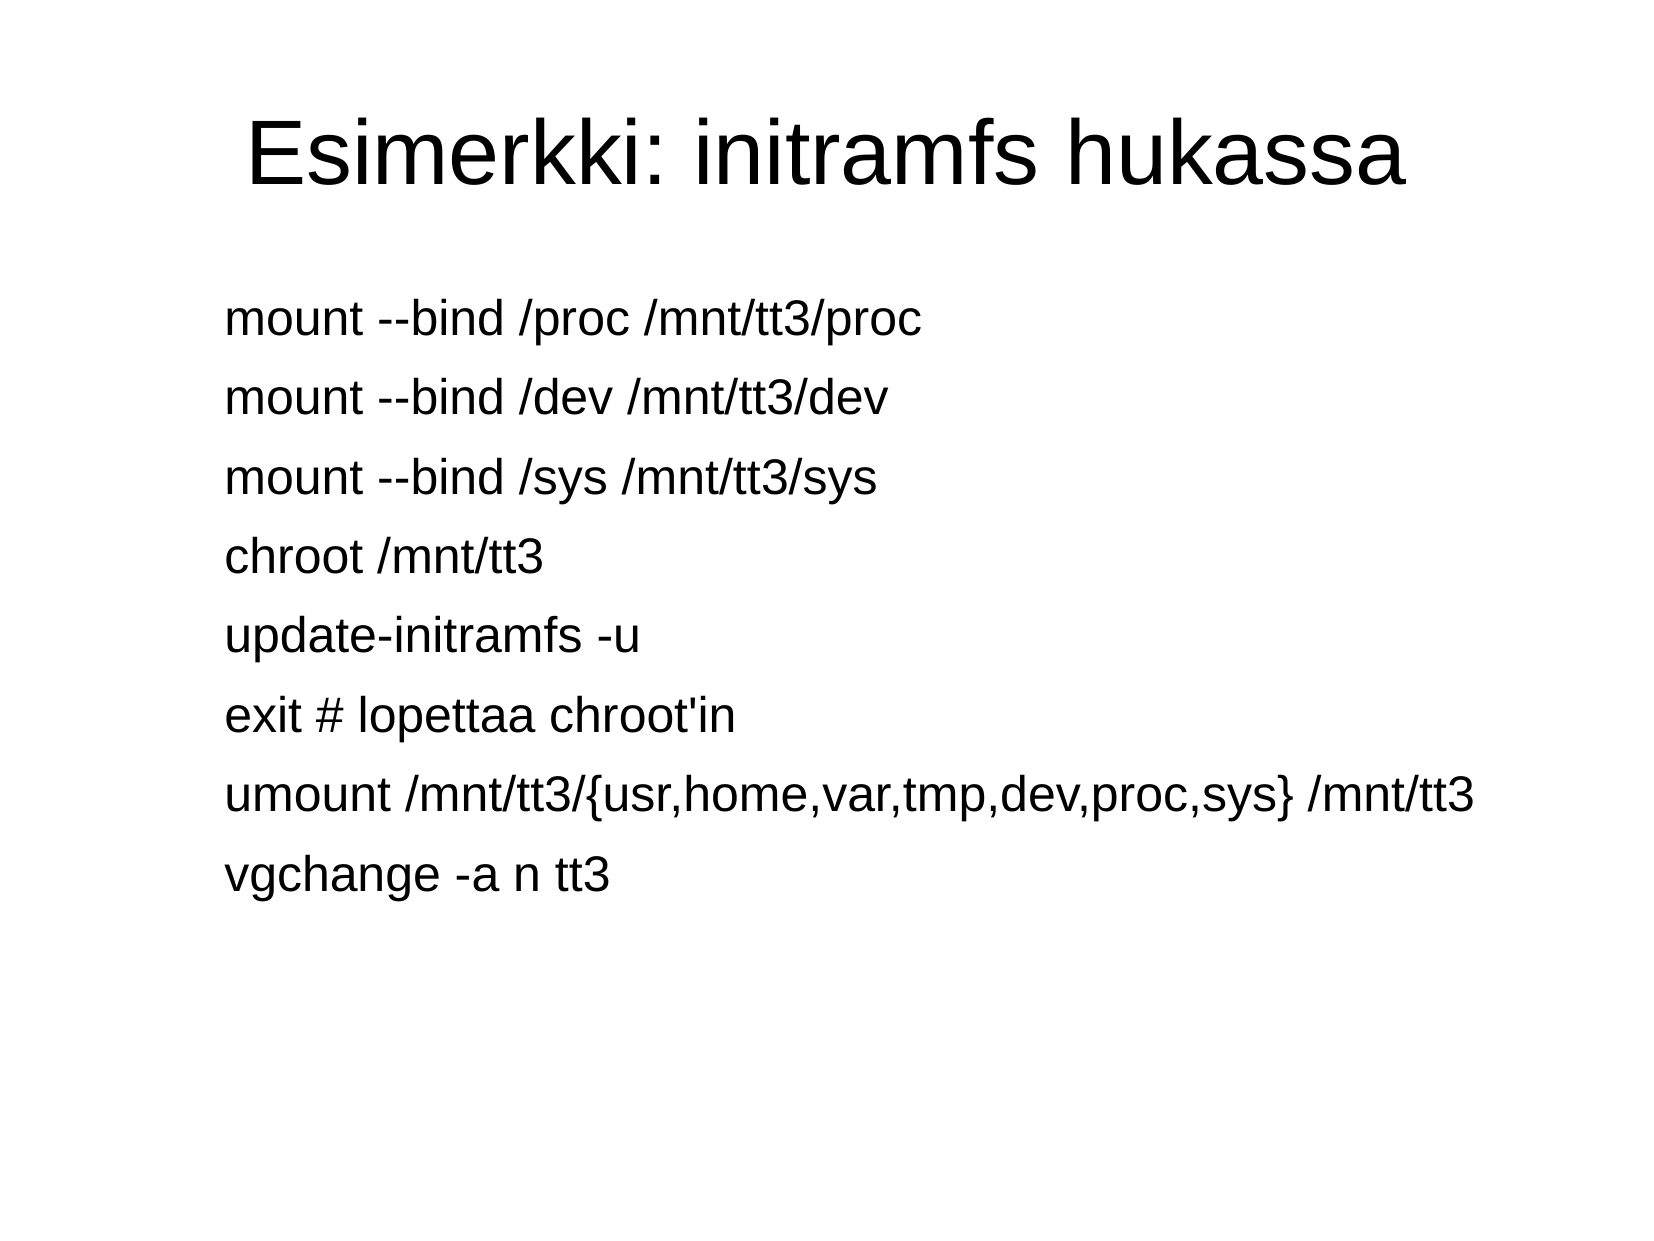

# Esimerkki: initramfs hukassa
mount --bind /proc /mnt/tt3/proc
mount --bind /dev /mnt/tt3/dev
mount --bind /sys /mnt/tt3/sys
chroot /mnt/tt3
update-initramfs -u
exit # lopettaa chroot'in
umount /mnt/tt3/{usr,home,var,tmp,dev,proc,sys} /mnt/tt3
vgchange -a n tt3